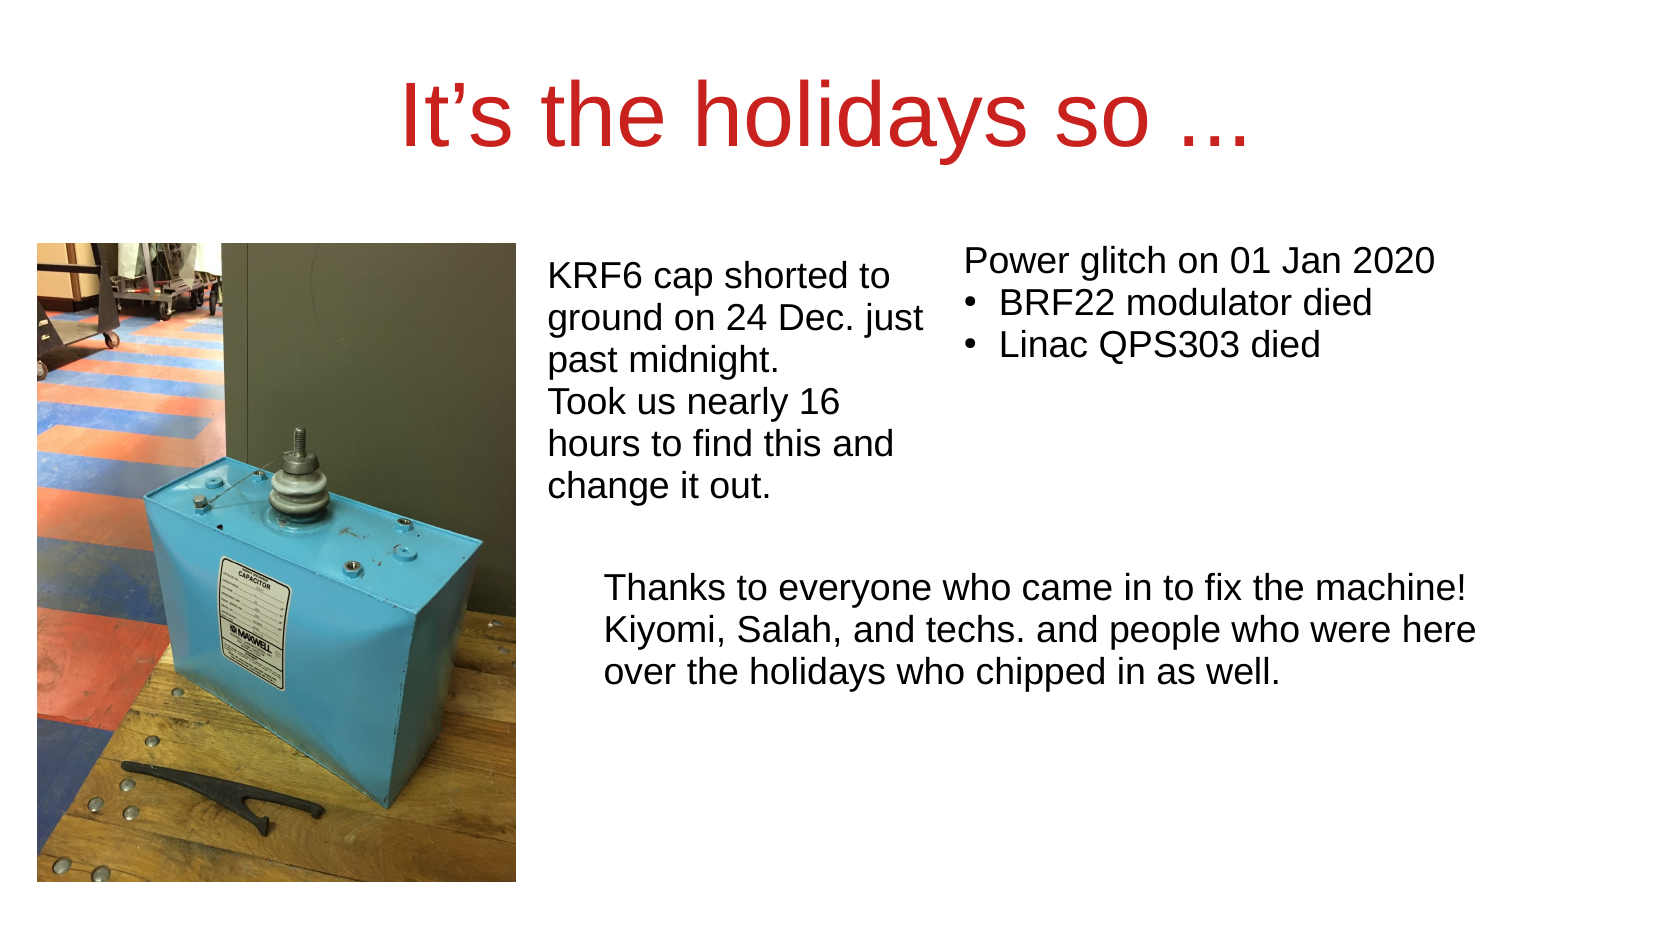

# It’s the holidays so ...
Power glitch on 01 Jan 2020
BRF22 modulator died
Linac QPS303 died
KRF6 cap shorted to ground on 24 Dec. just past midnight.
Took us nearly 16 hours to find this and change it out.
Thanks to everyone who came in to fix the machine!
Kiyomi, Salah, and techs. and people who were here over the holidays who chipped in as well.